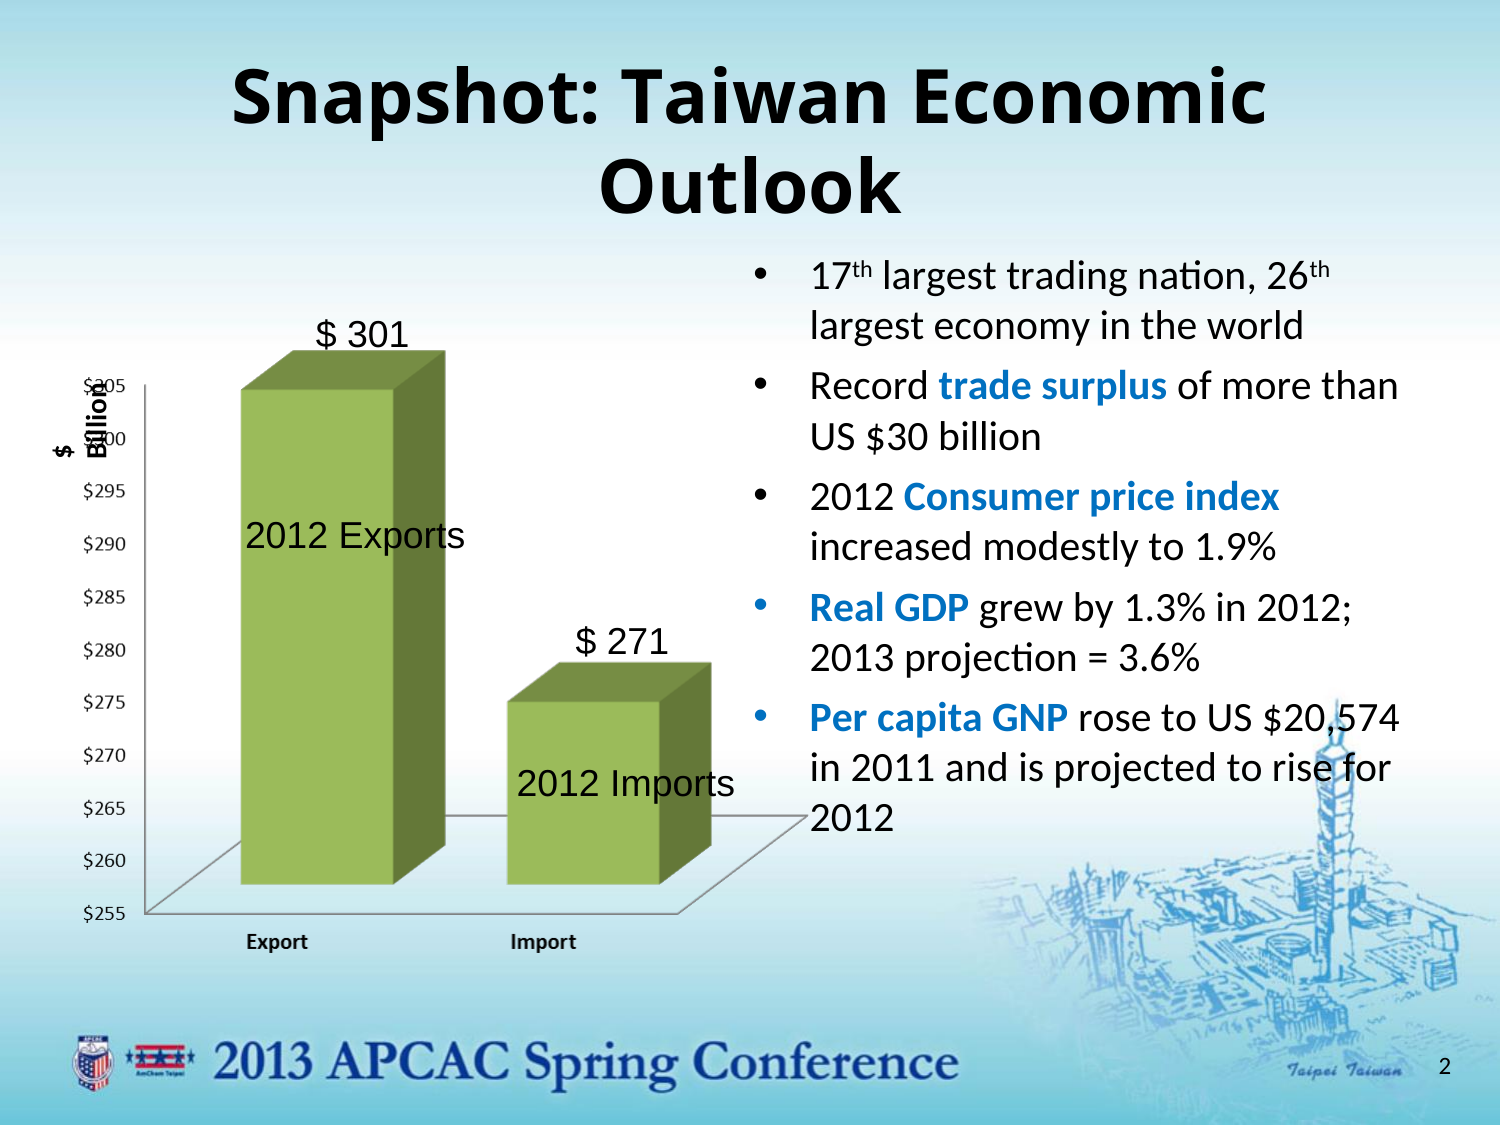

# Snapshot: Taiwan Economic Outlook
17th largest trading nation, 26th largest economy in the world
Record trade surplus of more than US $30 billion
2012 Consumer price index increased modestly to 1.9%
Real GDP grew by 1.3% in 2012; 2013 projection = 3.6%
Per capita GNP rose to US $20,574 in 2011 and is projected to rise for 2012
$ 301
$ Billion
2012 Exports
$ 271
2012 Imports